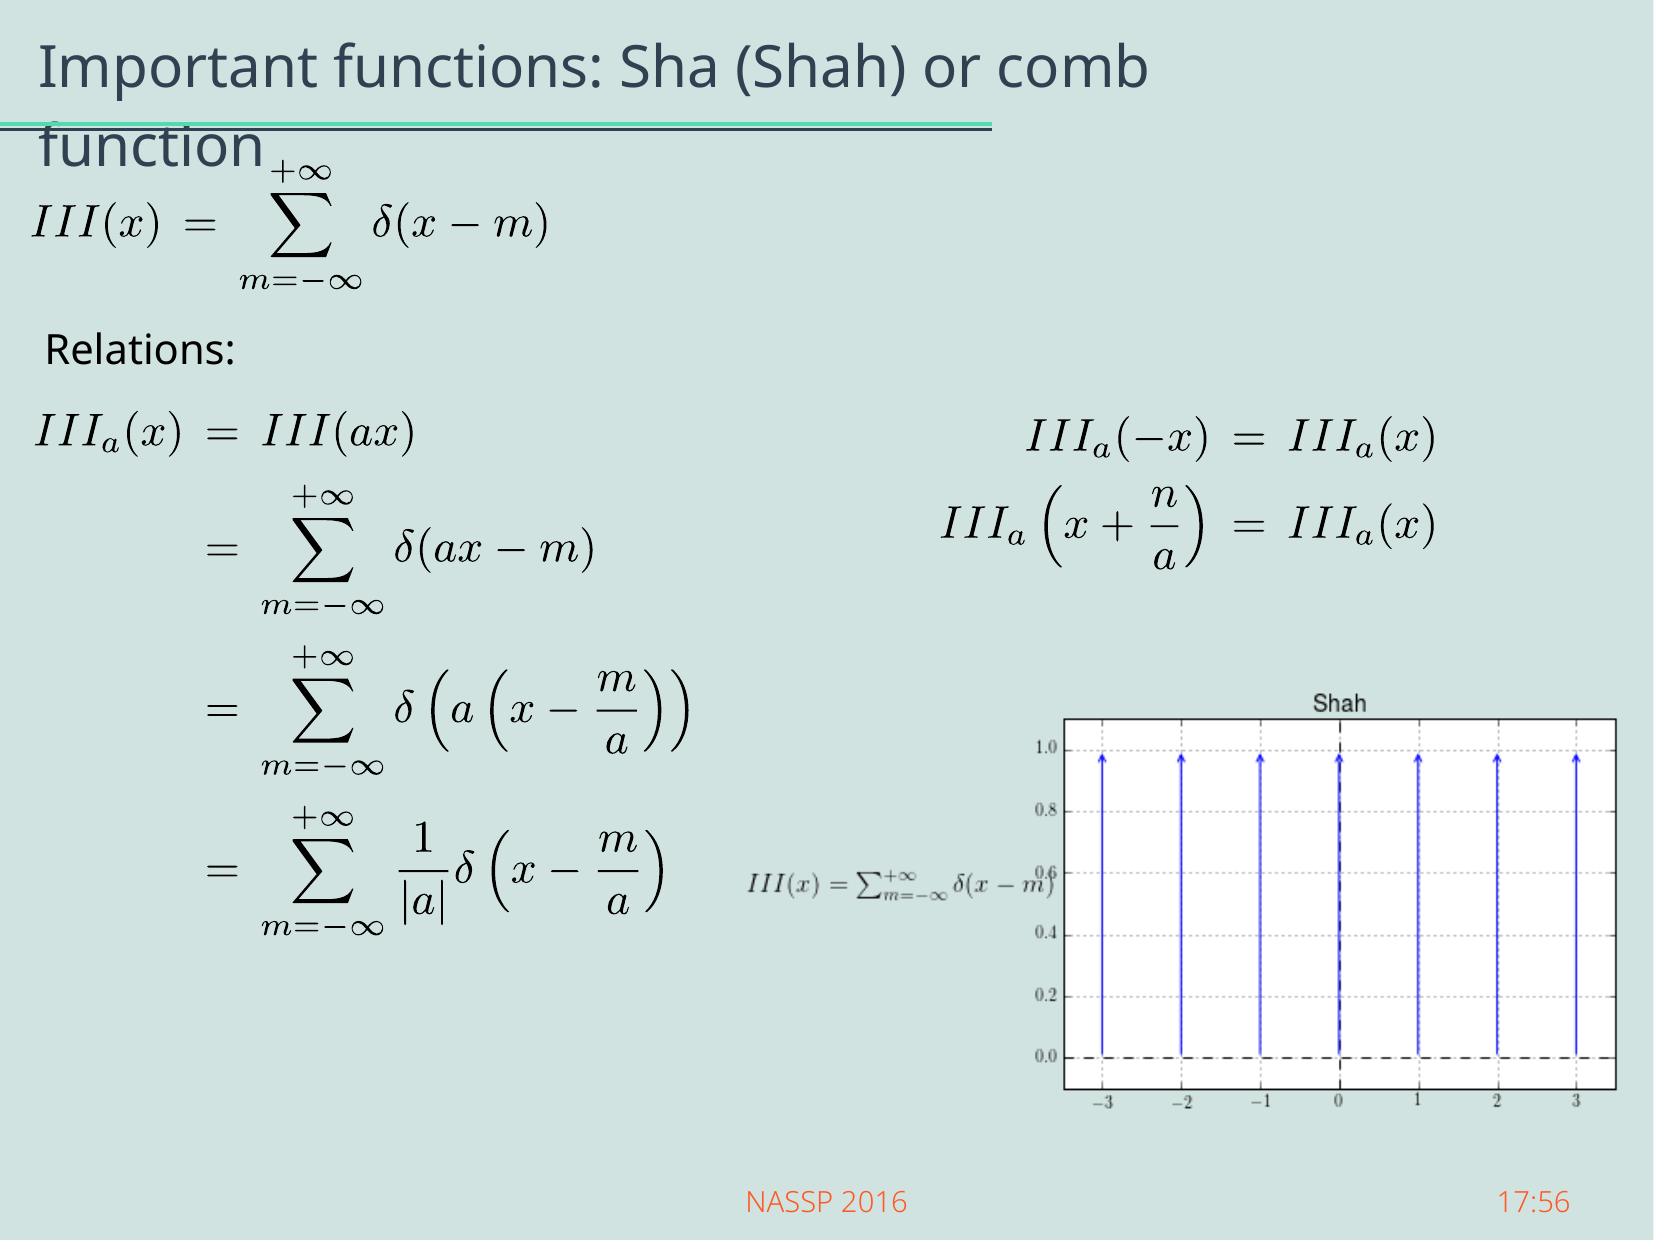

Important functions: Sha (Shah) or comb function
Relations:
NASSP 2016
17